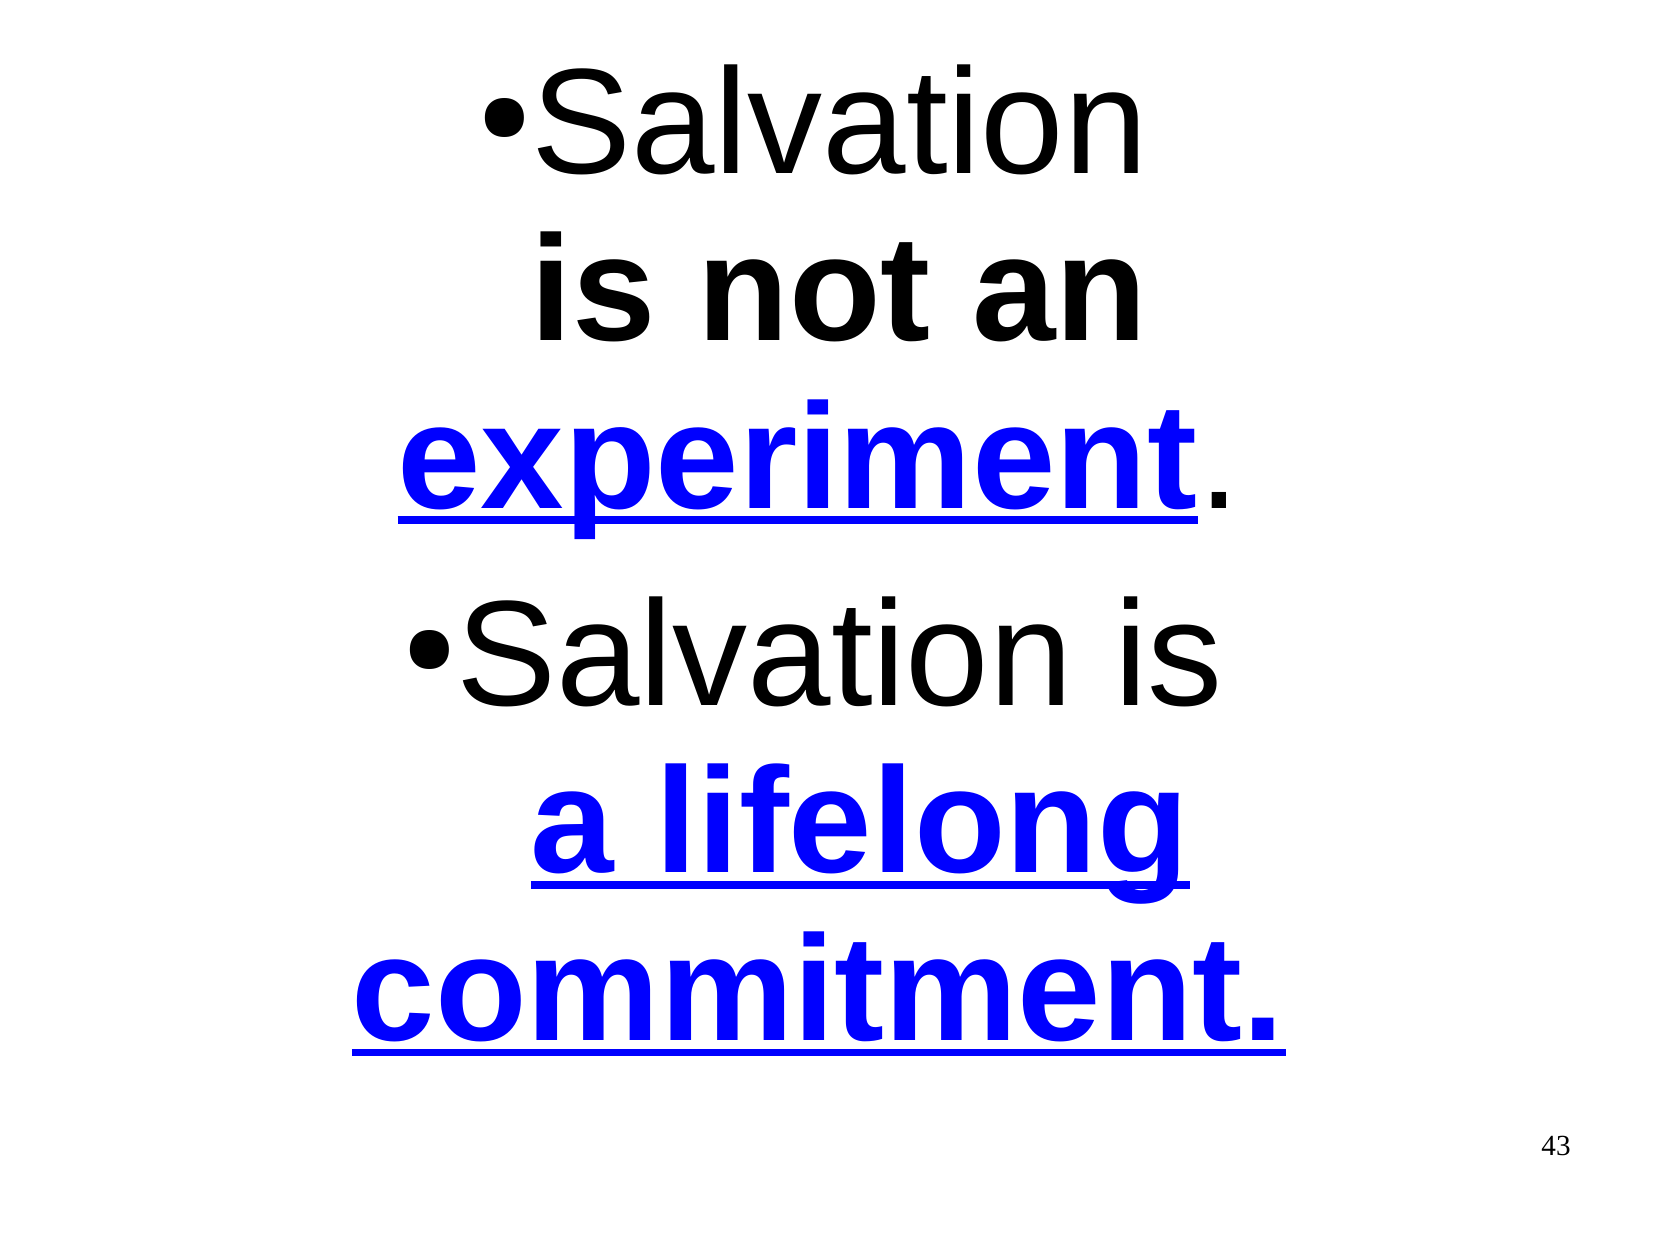

# Salvation is not an experiment.
Salvation is
a lifelong commitment.
43